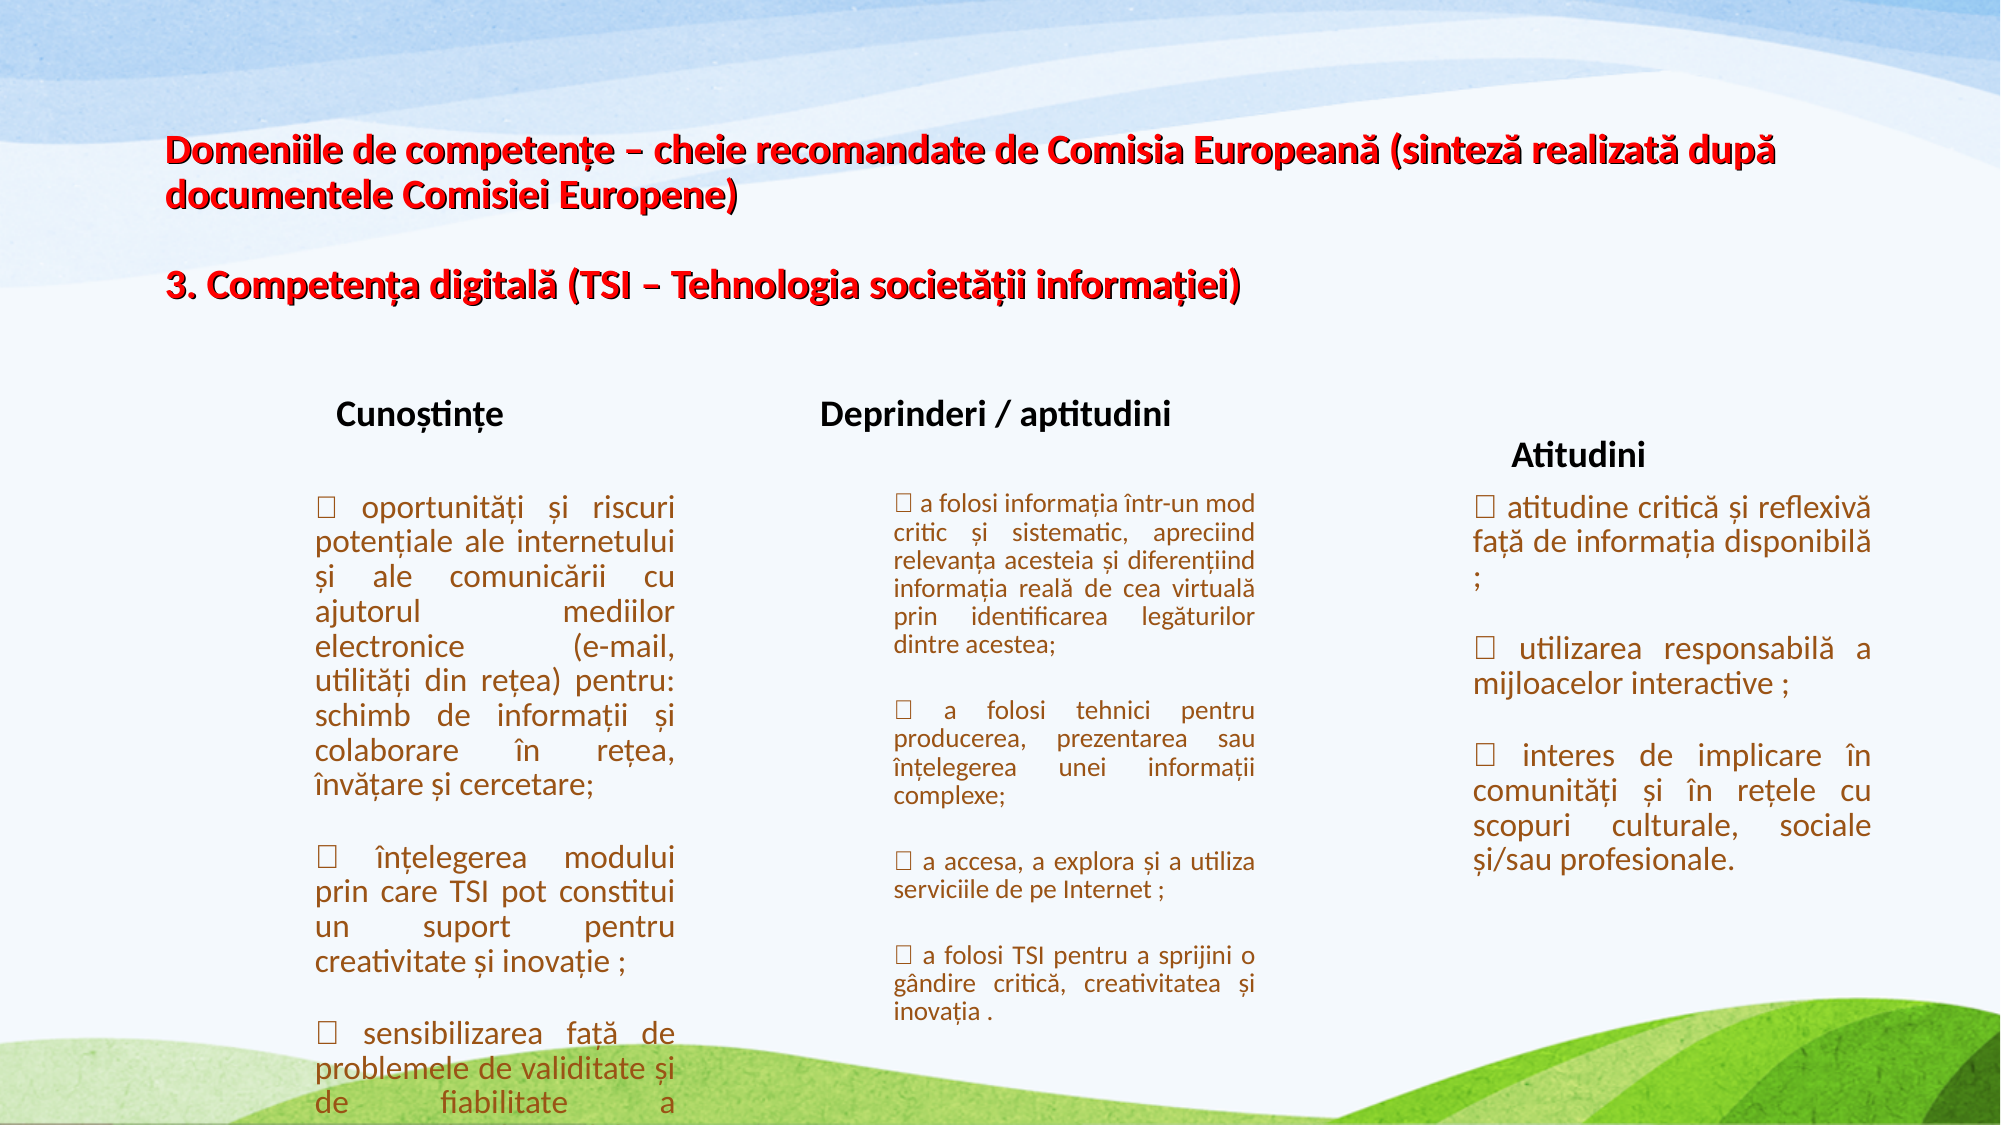

# Domeniile de competenţe – cheie recomandate de Comisia Europeană (sinteză realizată după documentele Comisiei Europene) 3. Competenţa digitală (TSI – Tehnologia societăţii informaţiei)
Cunoştinţe
Deprinderi / aptitudini
Atitudini
 oportunităţi şi riscuri potenţiale ale internetului şi ale comunicării cu ajutorul mediilor electronice (e-mail, utilităţi din reţea) pentru: schimb de informaţii şi colaborare în reţea, învăţare şi cercetare;
 înţelegerea modului prin care TSI pot constitui un suport pentru creativitate şi inovaţie ;
 sensibilizarea faţă de problemele de validitate şi de fiabilitate a informaţiilor disponibile.
 a folosi informaţia într-un mod critic şi sistematic, apreciind relevanţa acesteia şi diferenţiind informaţia reală de cea virtuală prin identificarea legăturilor dintre acestea;
 a folosi tehnici pentru producerea, prezentarea sau înţelegerea unei informaţii complexe;
 a accesa, a explora şi a utiliza serviciile de pe Internet ;
 a folosi TSI pentru a sprijini o gândire critică, creativitatea şi inovaţia .
 atitudine critică şi reflexivă faţă de informaţia disponibilă ;
 utilizarea responsabilă a mijloacelor interactive ;
 interes de implicare în comunităţi şi în reţele cu scopuri culturale, sociale şi/sau profesionale.